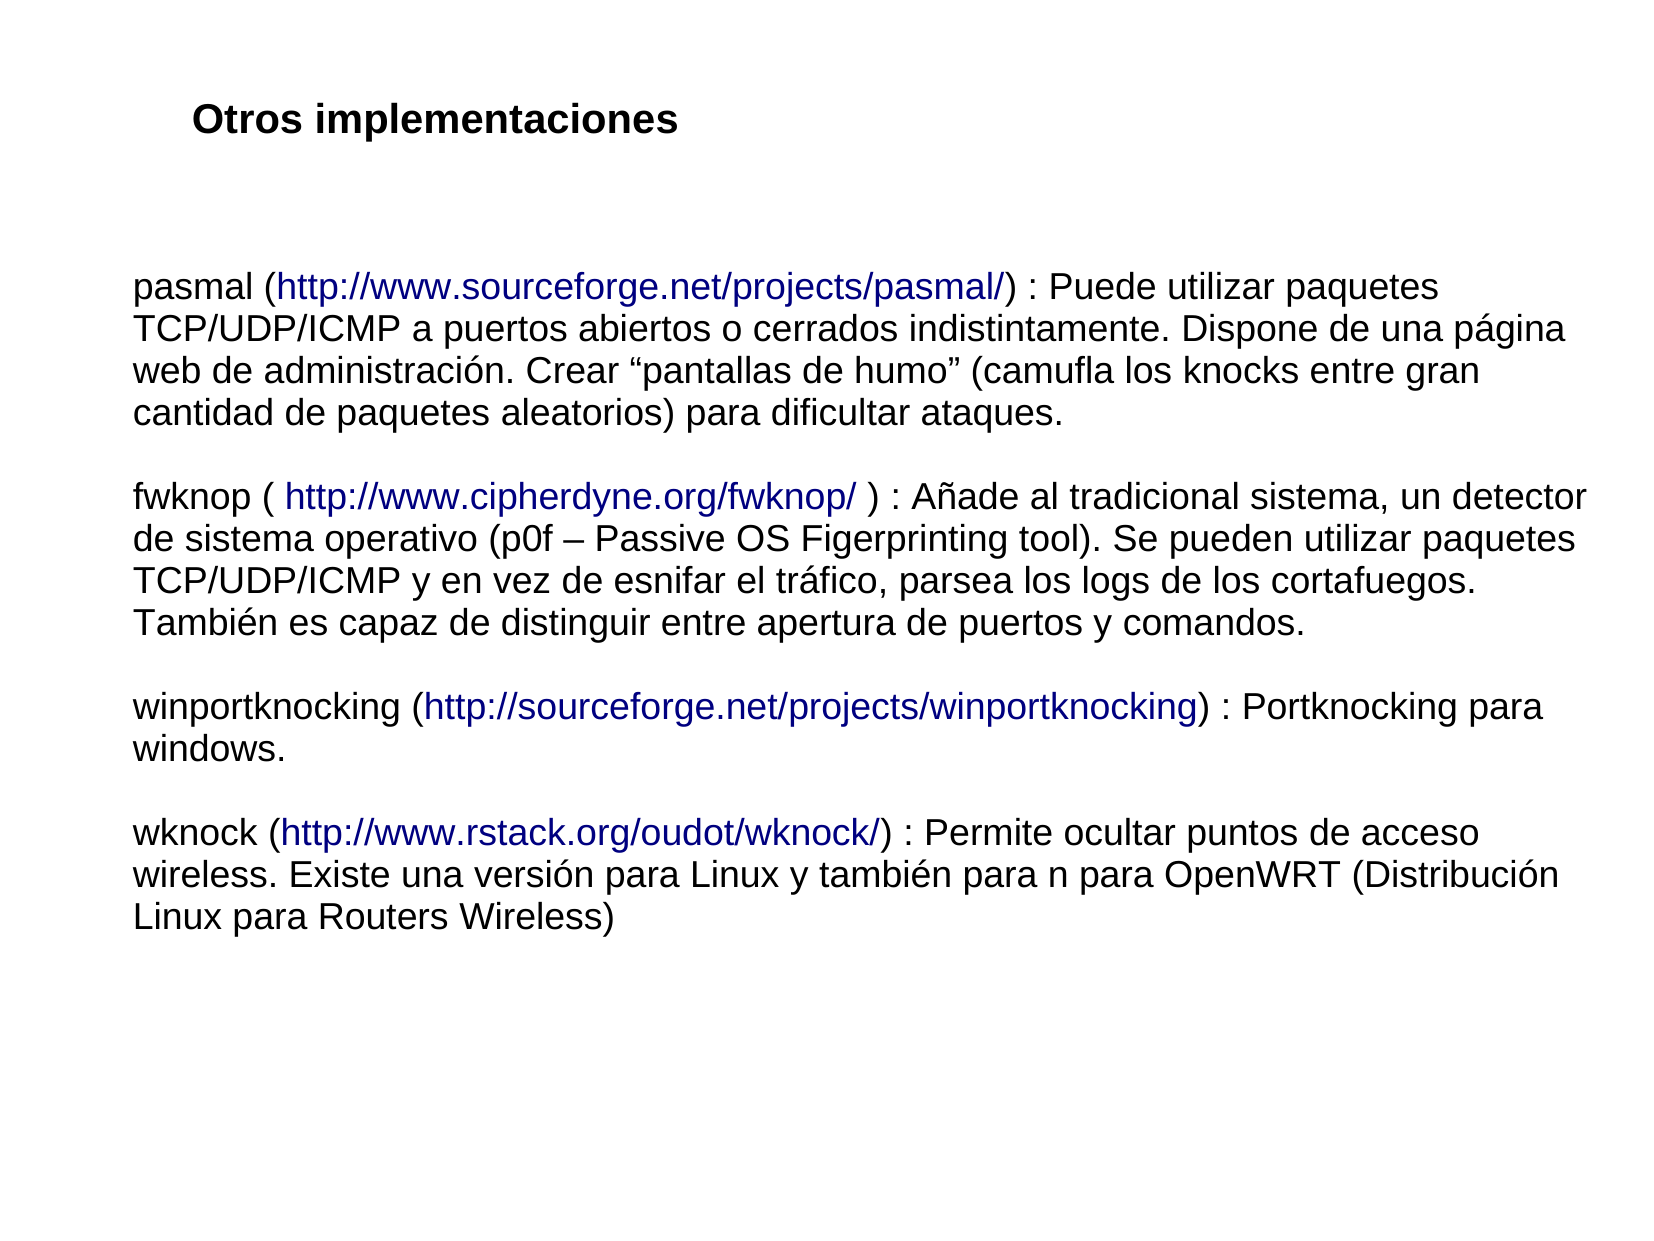

Otros implementaciones
pasmal (http://www.sourceforge.net/projects/pasmal/) : Puede utilizar paquetes TCP/UDP/ICMP a puertos abiertos o cerrados indistintamente. Dispone de una página web de administración. Crear “pantallas de humo” (camufla los knocks entre gran cantidad de paquetes aleatorios) para dificultar ataques.
fwknop ( http://www.cipherdyne.org/fwknop/ ) : Añade al tradicional sistema, un detector de sistema operativo (p0f – Passive OS Figerprinting tool). Se pueden utilizar paquetes TCP/UDP/ICMP y en vez de esnifar el tráfico, parsea los logs de los cortafuegos. También es capaz de distinguir entre apertura de puertos y comandos.
winportknocking (http://sourceforge.net/projects/winportknocking) : Portknocking para windows.
wknock (http://www.rstack.org/oudot/wknock/) : Permite ocultar puntos de acceso wireless. Existe una versión para Linux y también para n para OpenWRT (Distribución Linux para Routers Wireless)